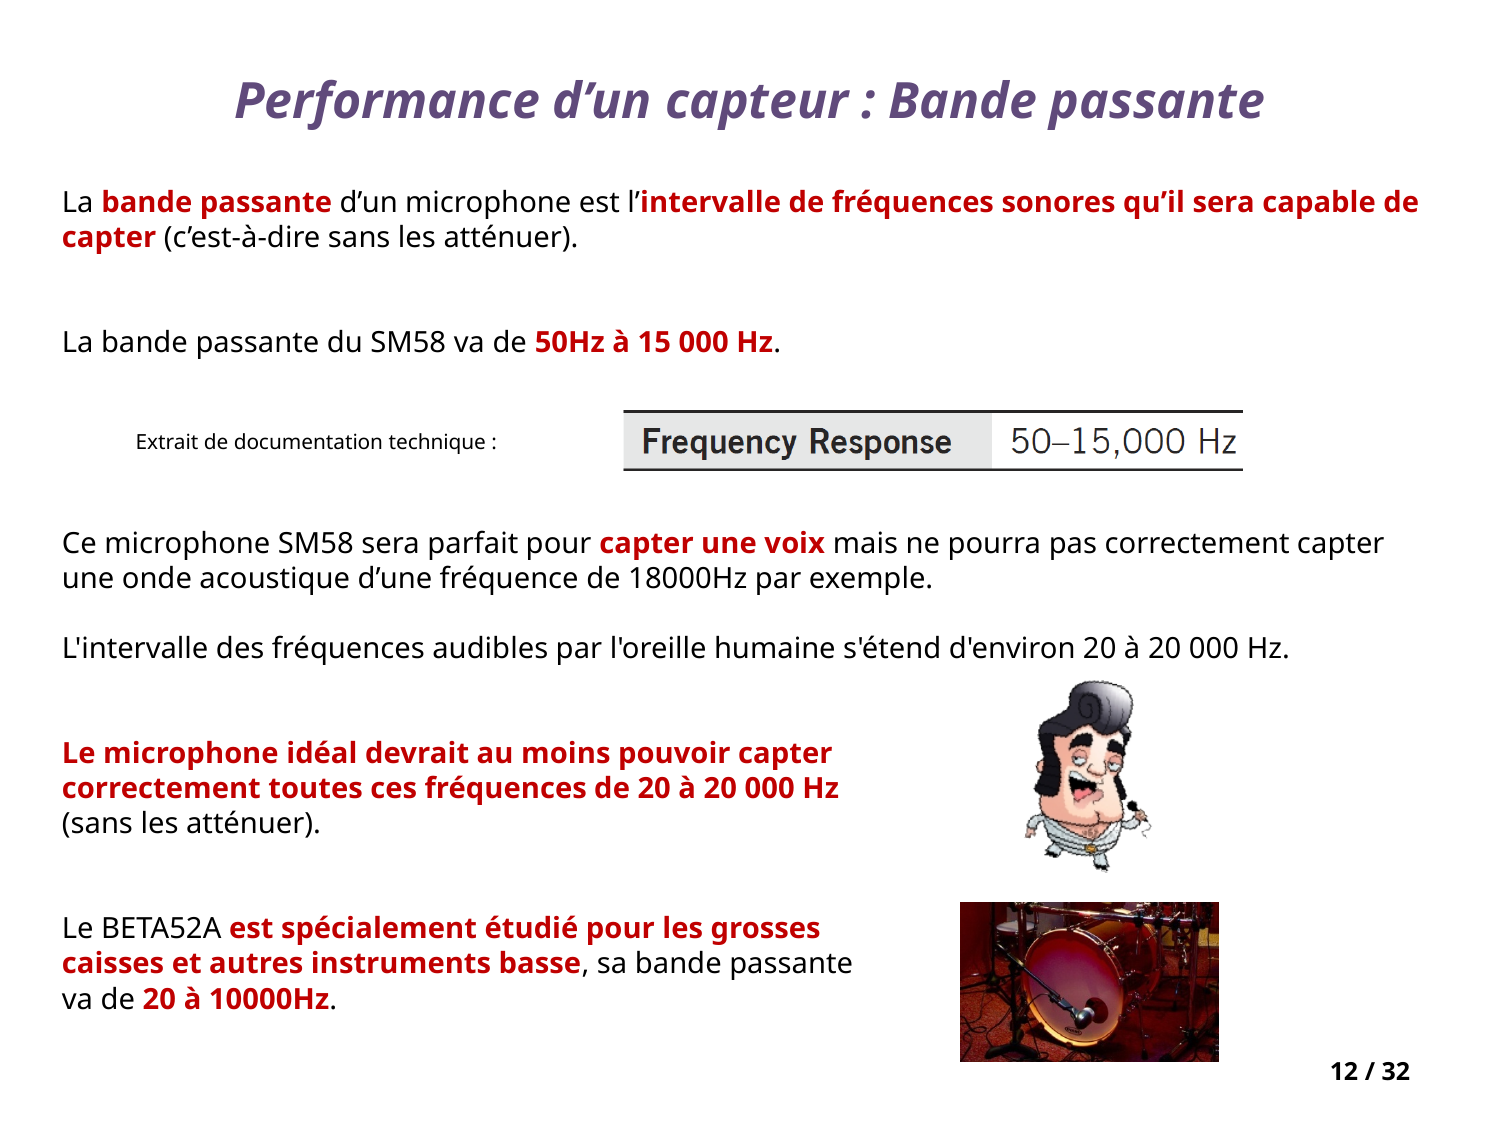

# Performance d’un capteur : Bande passante
La bande passante d’un microphone est l’intervalle de fréquences sonores qu’il sera capable de capter (c’est-à-dire sans les atténuer).
La bande passante du SM58 va de 50Hz à 15 000 Hz.
	Extrait de documentation technique :
Ce microphone SM58 sera parfait pour capter une voix mais ne pourra pas correctement capter une onde acoustique d’une fréquence de 18000Hz par exemple.
L'intervalle des fréquences audibles par l'oreille humaine s'étend d'environ 20 à 20 000 Hz.
Le microphone idéal devrait au moins pouvoir capter
correctement toutes ces fréquences de 20 à 20 000 Hz
(sans les atténuer).
Le BETA52A est spécialement étudié pour les grosses
caisses et autres instruments basse, sa bande passante
va de 20 à 10000Hz.